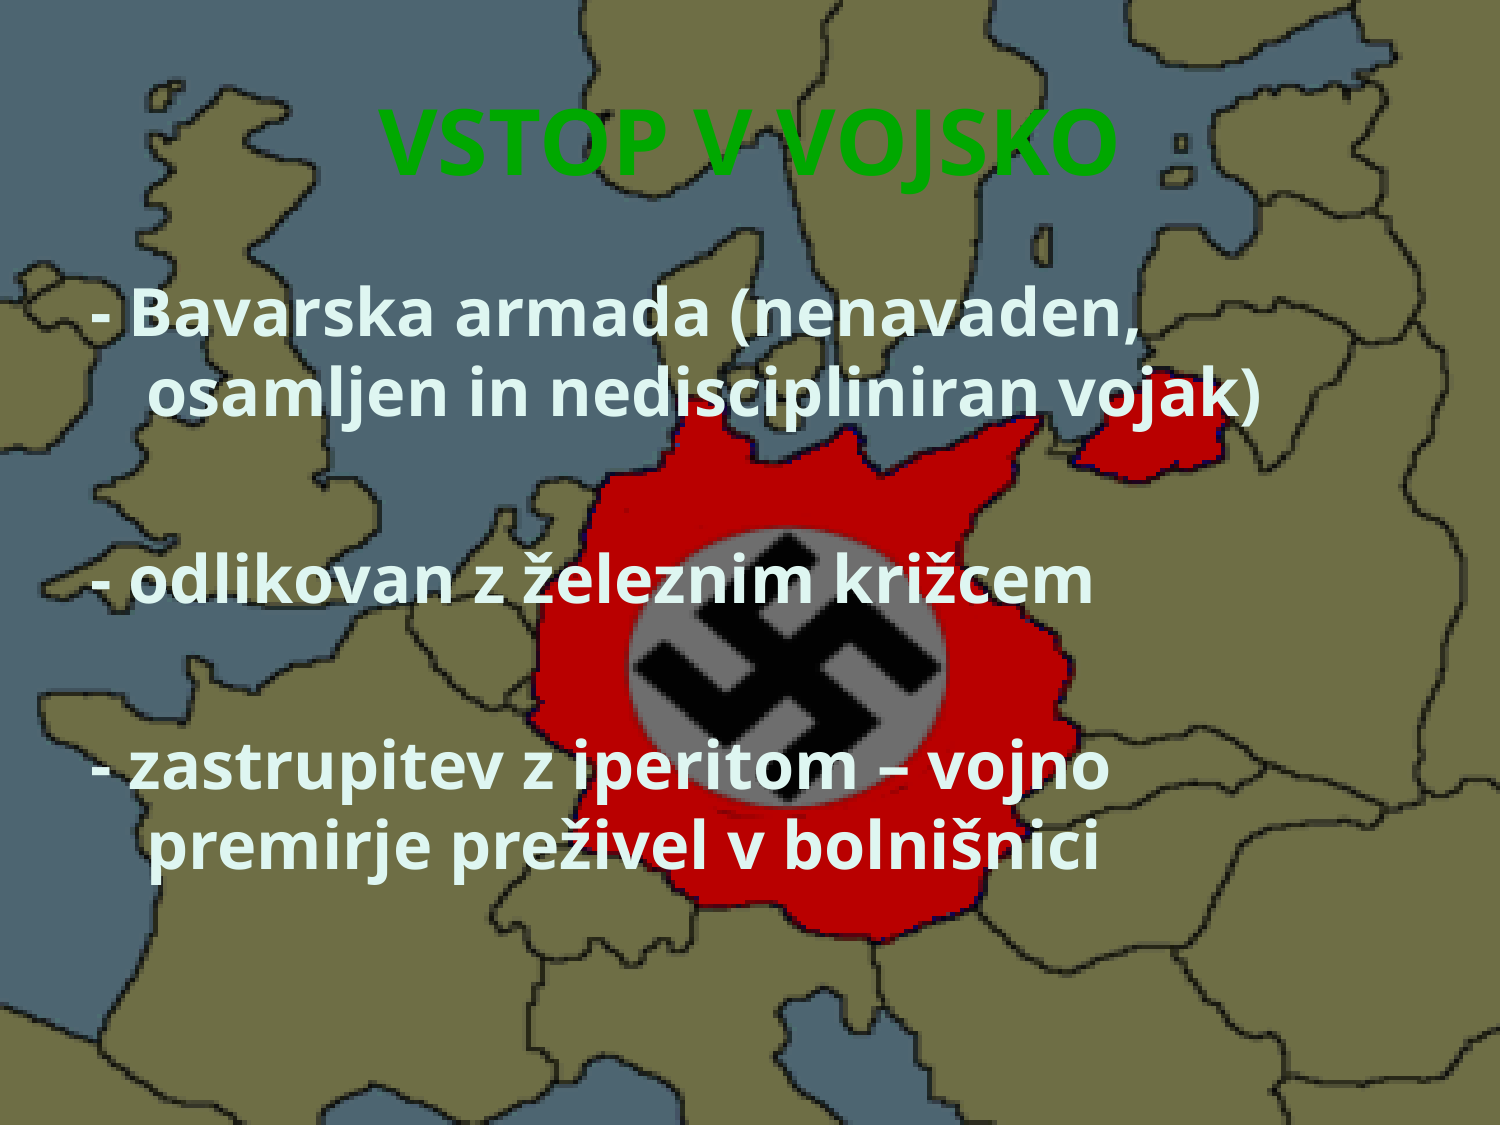

# VSTOP V VOJSKO
- Bavarska armada (nenavaden, osamljen in nediscipliniran vojak)
- odlikovan z železnim križcem
- zastrupitev z iperitom – vojno premirje preživel v bolnišnici